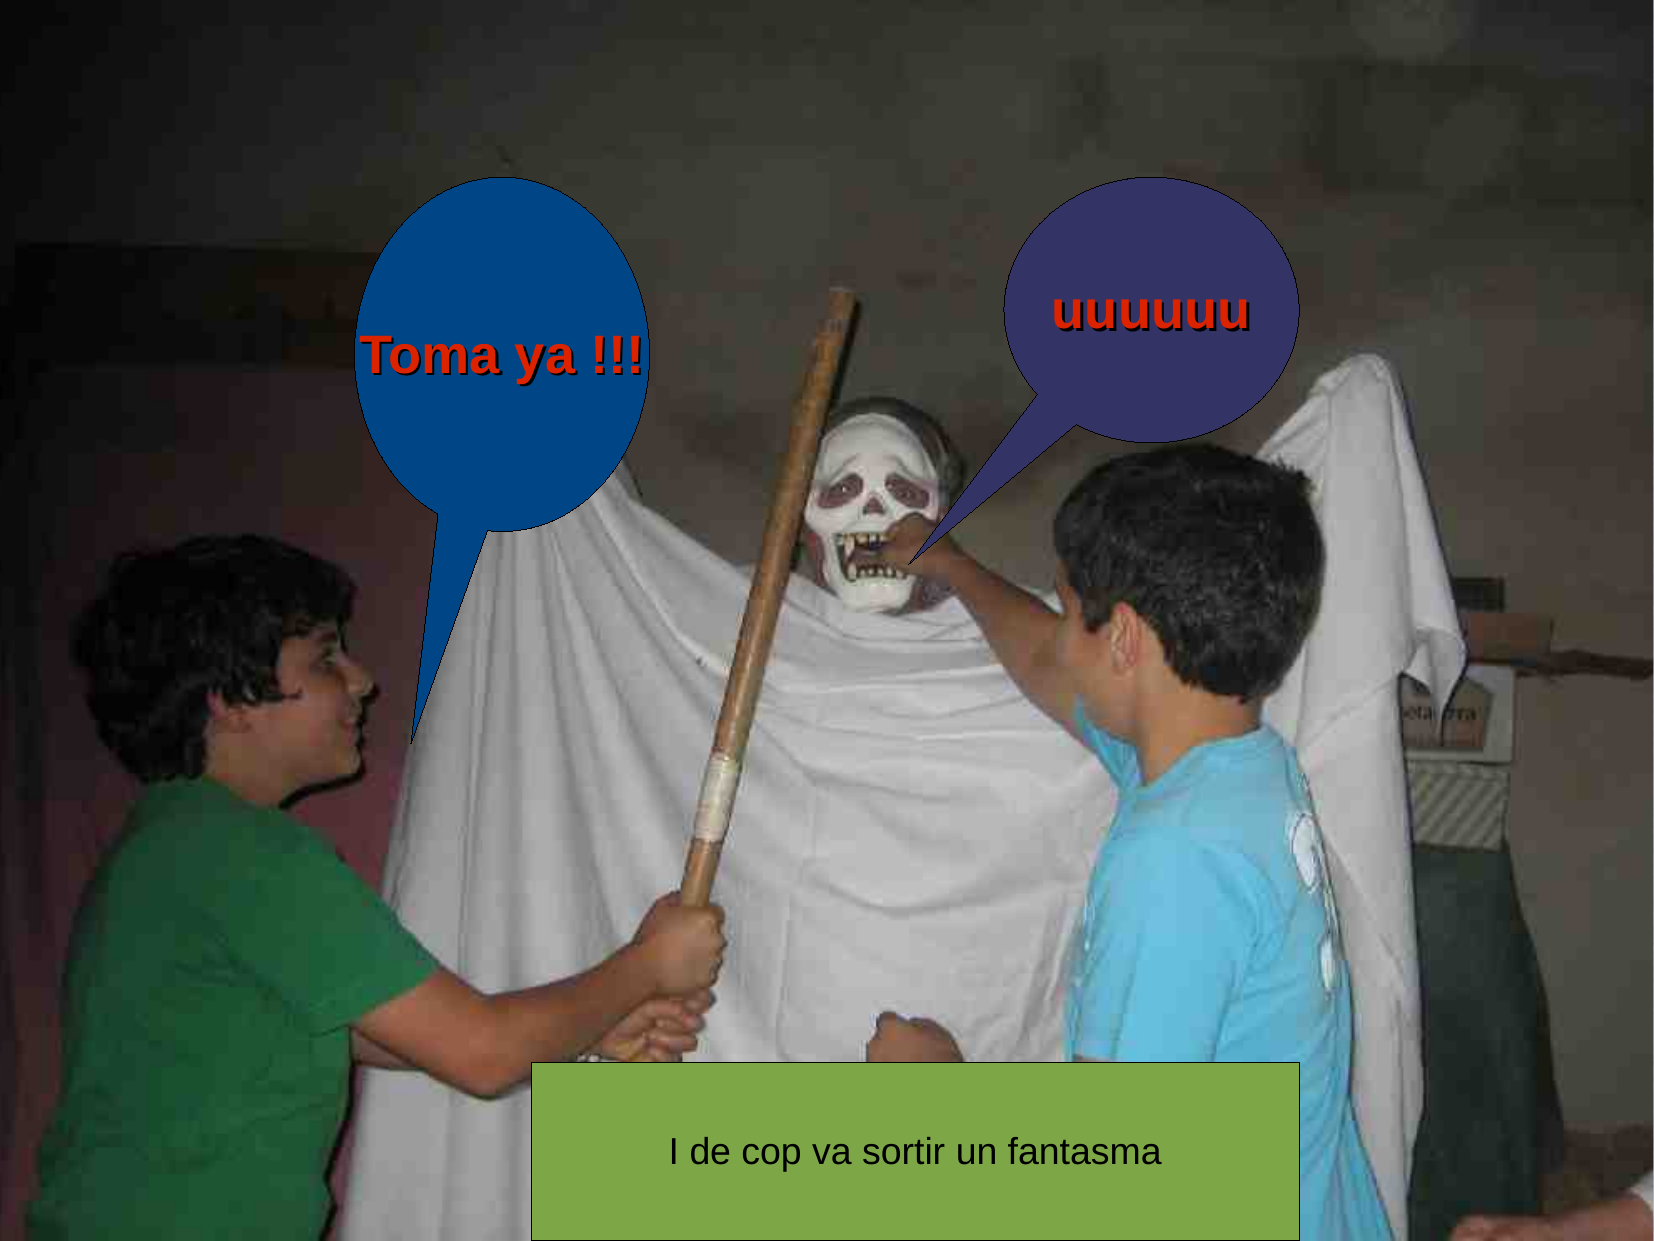

Toma ya !!!
uuuuuu
I de cop va sortir un fantasma